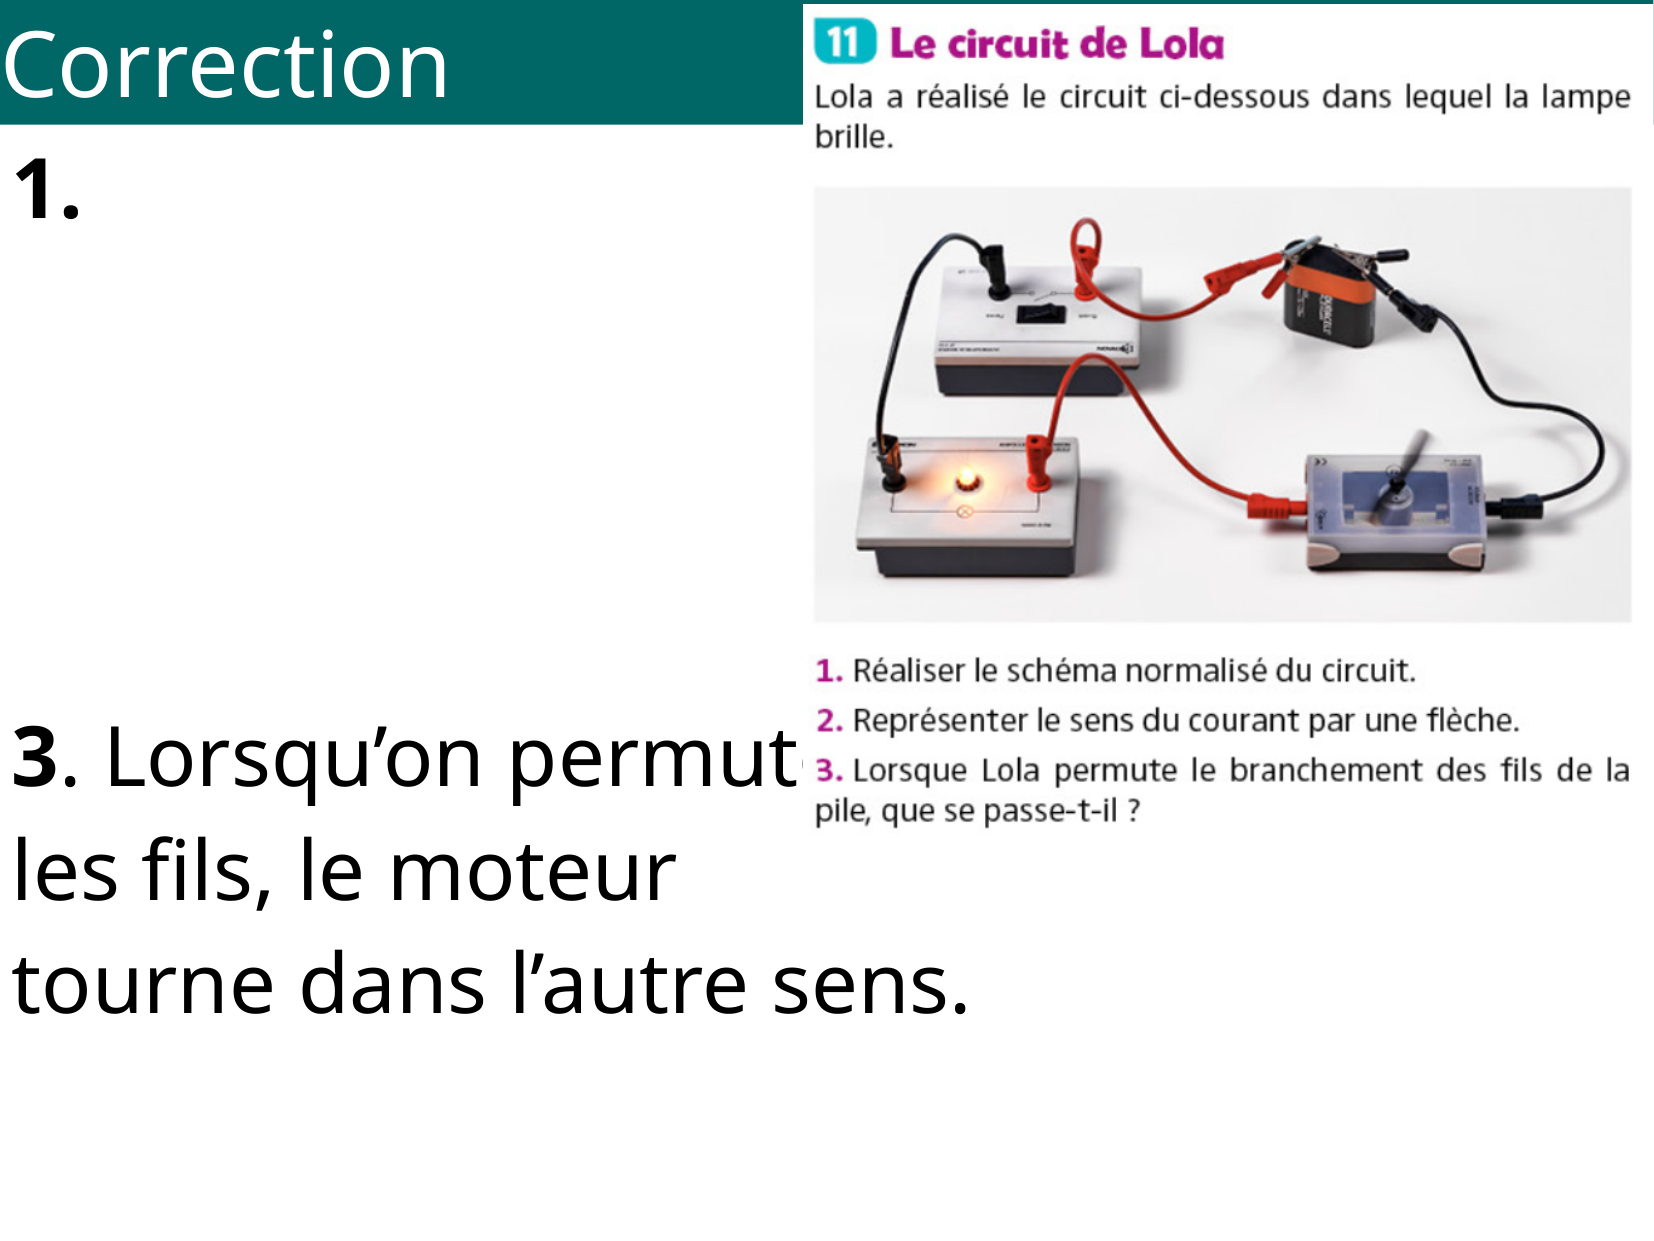

# Correction
1.
3. Lorsqu’on permute
les fils, le moteur
tourne dans l’autre sens.